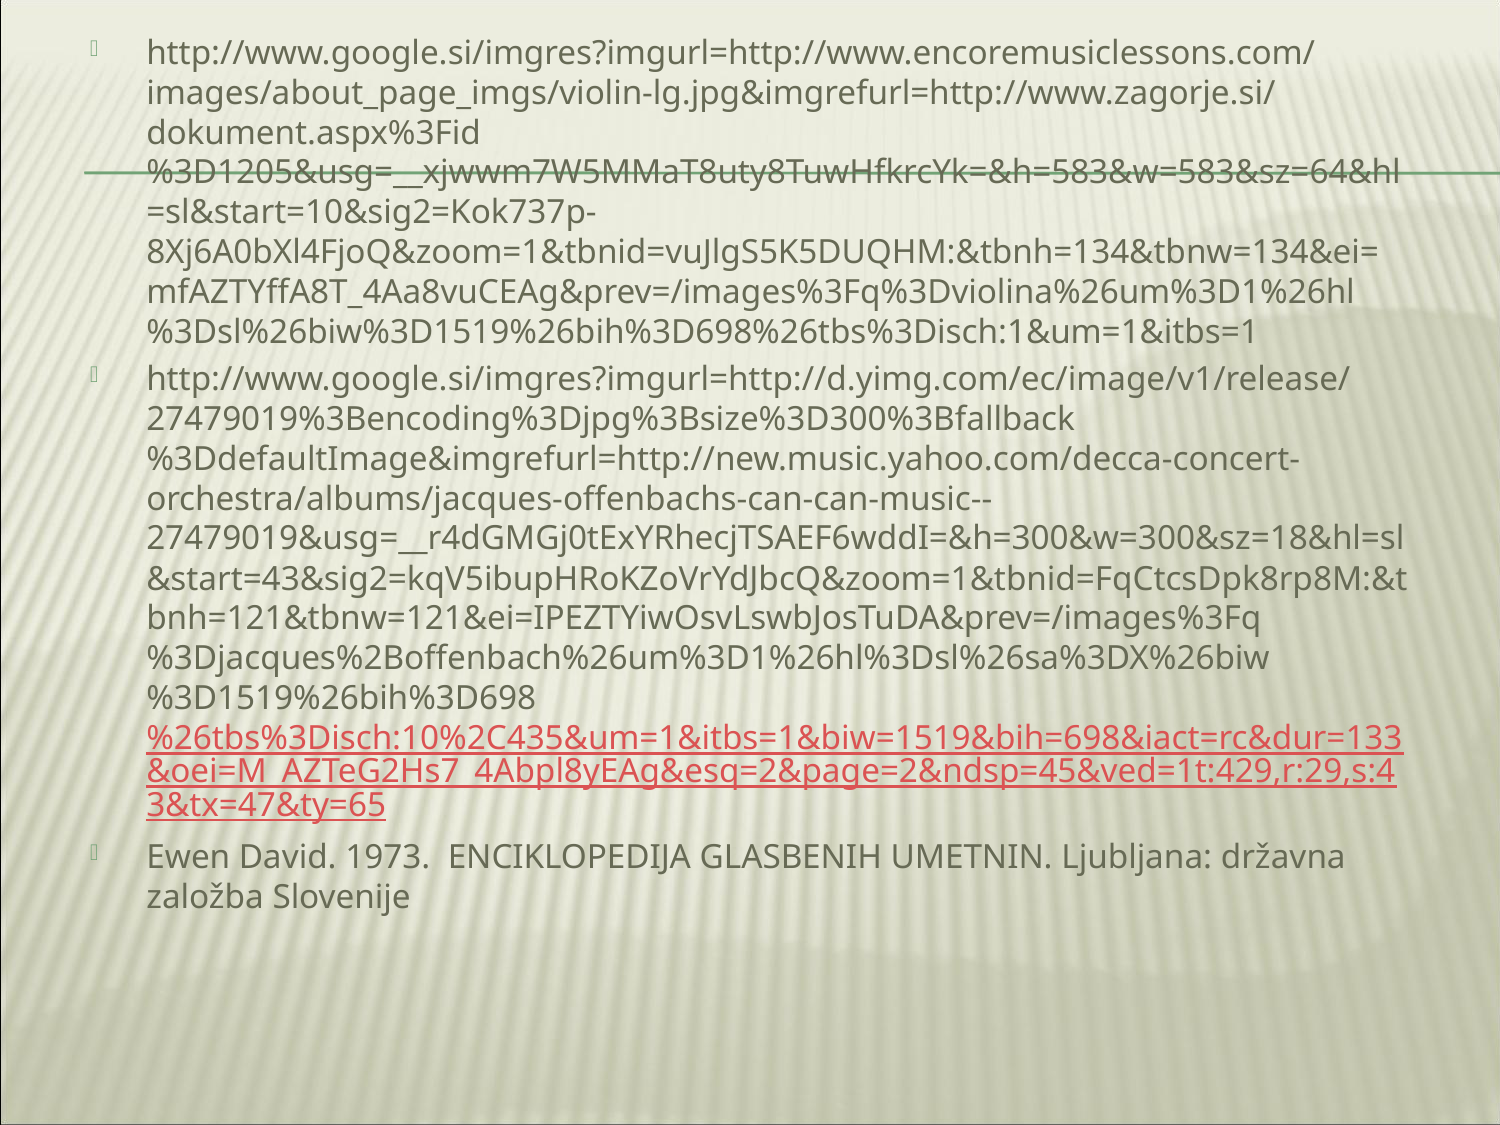

#
http://www.google.si/imgres?imgurl=http://www.encoremusiclessons.com/images/about_page_imgs/violin-lg.jpg&imgrefurl=http://www.zagorje.si/dokument.aspx%3Fid%3D1205&usg=__xjwwm7W5MMaT8uty8TuwHfkrcYk=&h=583&w=583&sz=64&hl=sl&start=10&sig2=Kok737p-8Xj6A0bXl4FjoQ&zoom=1&tbnid=vuJlgS5K5DUQHM:&tbnh=134&tbnw=134&ei=mfAZTYffA8T_4Aa8vuCEAg&prev=/images%3Fq%3Dviolina%26um%3D1%26hl%3Dsl%26biw%3D1519%26bih%3D698%26tbs%3Disch:1&um=1&itbs=1
http://www.google.si/imgres?imgurl=http://d.yimg.com/ec/image/v1/release/27479019%3Bencoding%3Djpg%3Bsize%3D300%3Bfallback%3DdefaultImage&imgrefurl=http://new.music.yahoo.com/decca-concert-orchestra/albums/jacques-offenbachs-can-can-music--27479019&usg=__r4dGMGj0tExYRhecjTSAEF6wddI=&h=300&w=300&sz=18&hl=sl&start=43&sig2=kqV5ibupHRoKZoVrYdJbcQ&zoom=1&tbnid=FqCtcsDpk8rp8M:&tbnh=121&tbnw=121&ei=IPEZTYiwOsvLswbJosTuDA&prev=/images%3Fq%3Djacques%2Boffenbach%26um%3D1%26hl%3Dsl%26sa%3DX%26biw%3D1519%26bih%3D698%26tbs%3Disch:10%2C435&um=1&itbs=1&biw=1519&bih=698&iact=rc&dur=133&oei=M_AZTeG2Hs7_4Abpl8yEAg&esq=2&page=2&ndsp=45&ved=1t:429,r:29,s:43&tx=47&ty=65
Ewen David. 1973. ENCIKLOPEDIJA GLASBENIH UMETNIN. Ljubljana: državna založba Slovenije